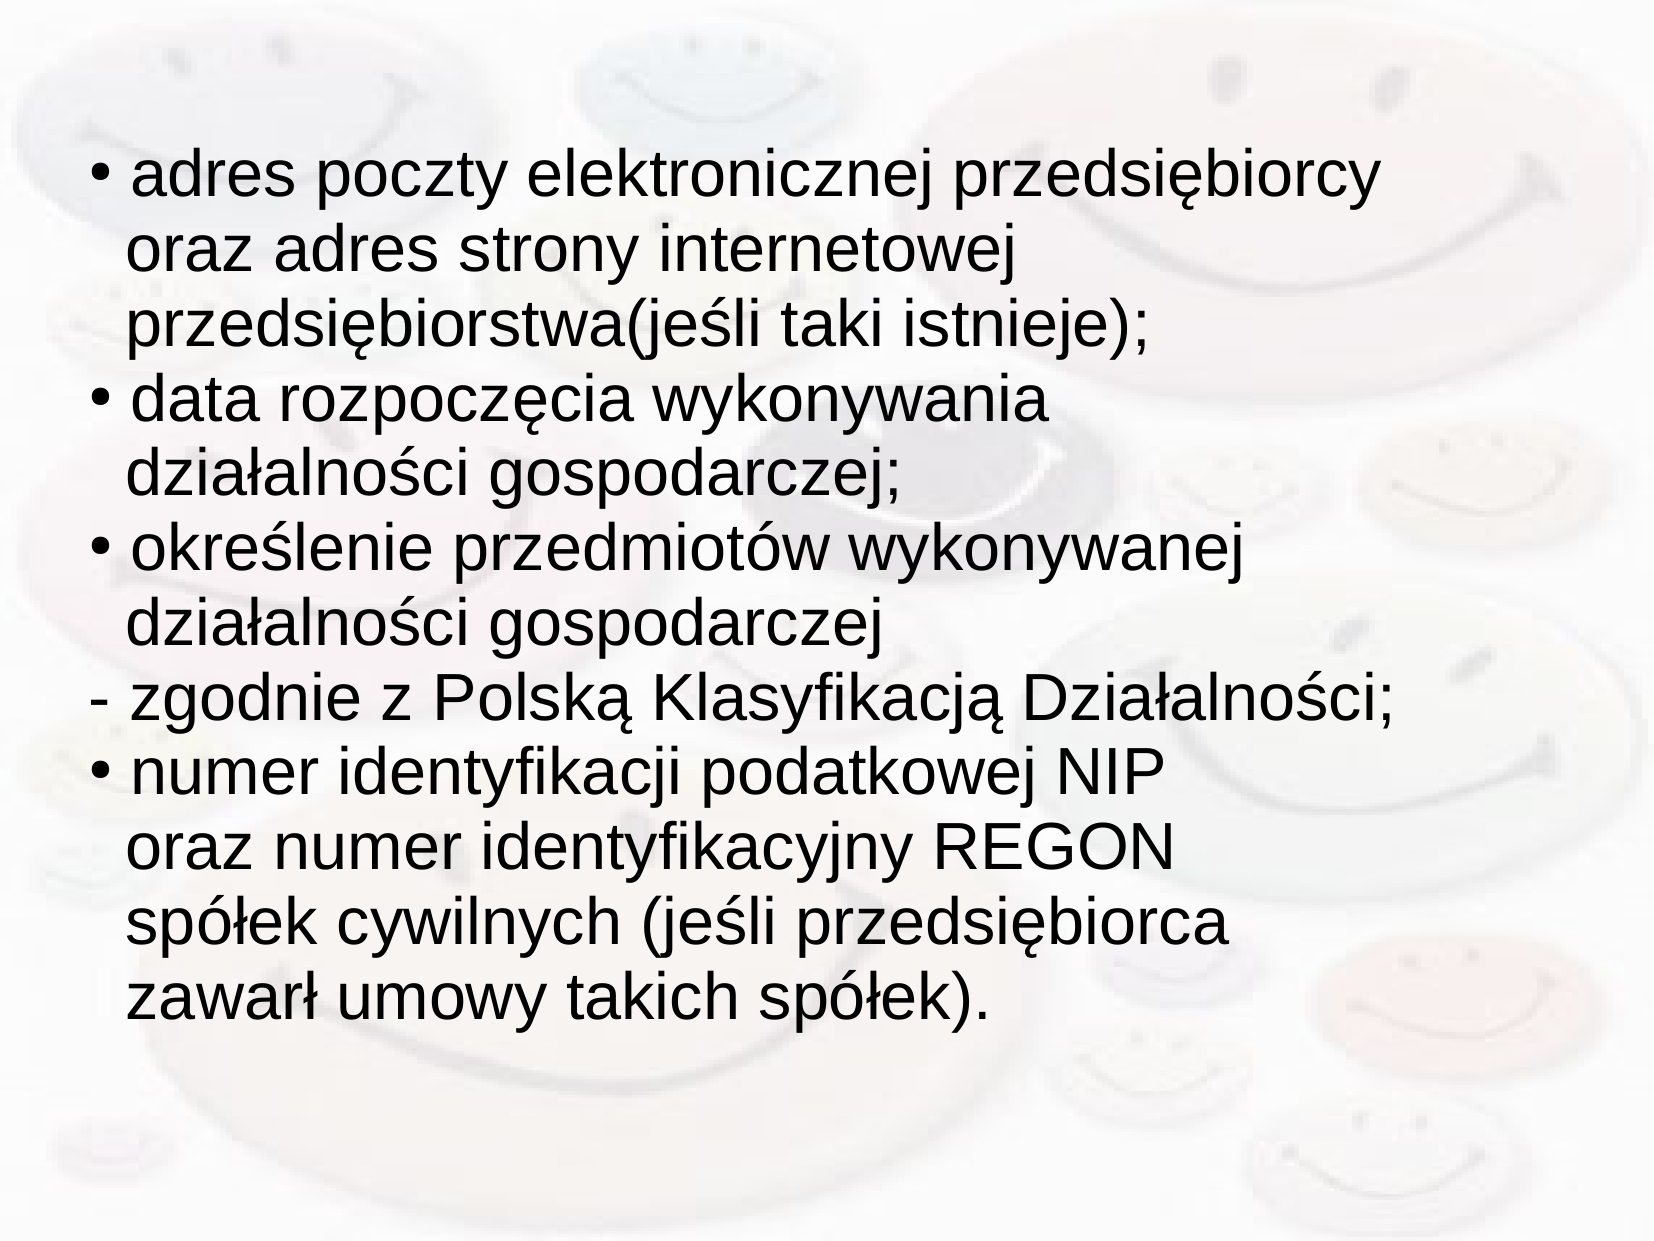

# adres poczty elektronicznej przedsiębiorcy
 oraz adres strony internetowej
 przedsiębiorstwa(jeśli taki istnieje);
 data rozpoczęcia wykonywania
 działalności gospodarczej;
 określenie przedmiotów wykonywanej
 działalności gospodarczej
- zgodnie z Polską Klasyfikacją Działalności;
 numer identyfikacji podatkowej NIP
 oraz numer identyfikacyjny REGON
 spółek cywilnych (jeśli przedsiębiorca
 zawarł umowy takich spółek).